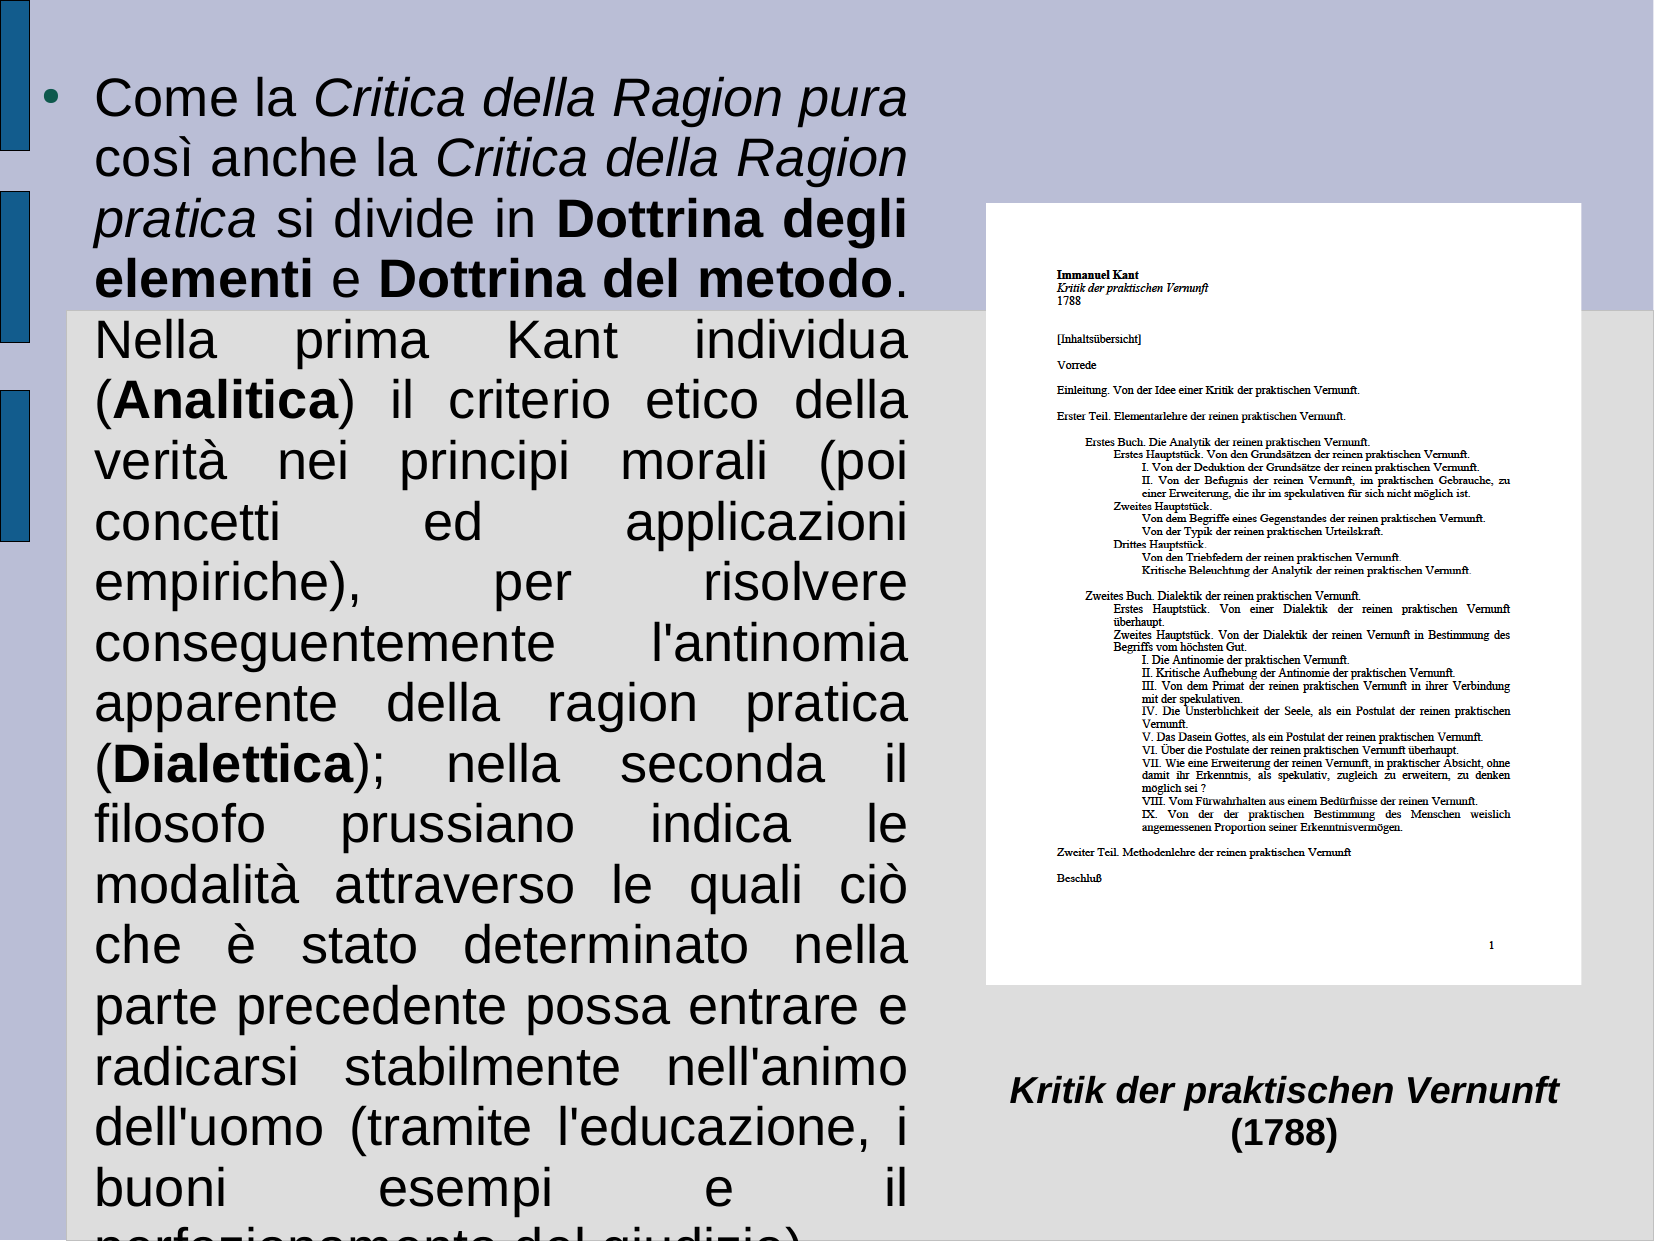

Come la Critica della Ragion pura così anche la Critica della Ragion pratica si divide in Dottrina degli elementi e Dottrina del metodo. Nella prima Kant individua (Analitica) il criterio etico della verità nei principi morali (poi concetti ed applicazioni empiriche), per risolvere conseguentemente l'antinomia apparente della ragion pratica (Dialettica); nella seconda il filosofo prussiano indica le modalità attraverso le quali ciò che è stato determinato nella parte precedente possa entrare e radicarsi stabilmente nell'animo dell'uomo (tramite l'educazione, i buoni esempi e il perfezionamento del giudizio).
#
Kritik der praktischen Vernunft (1788)